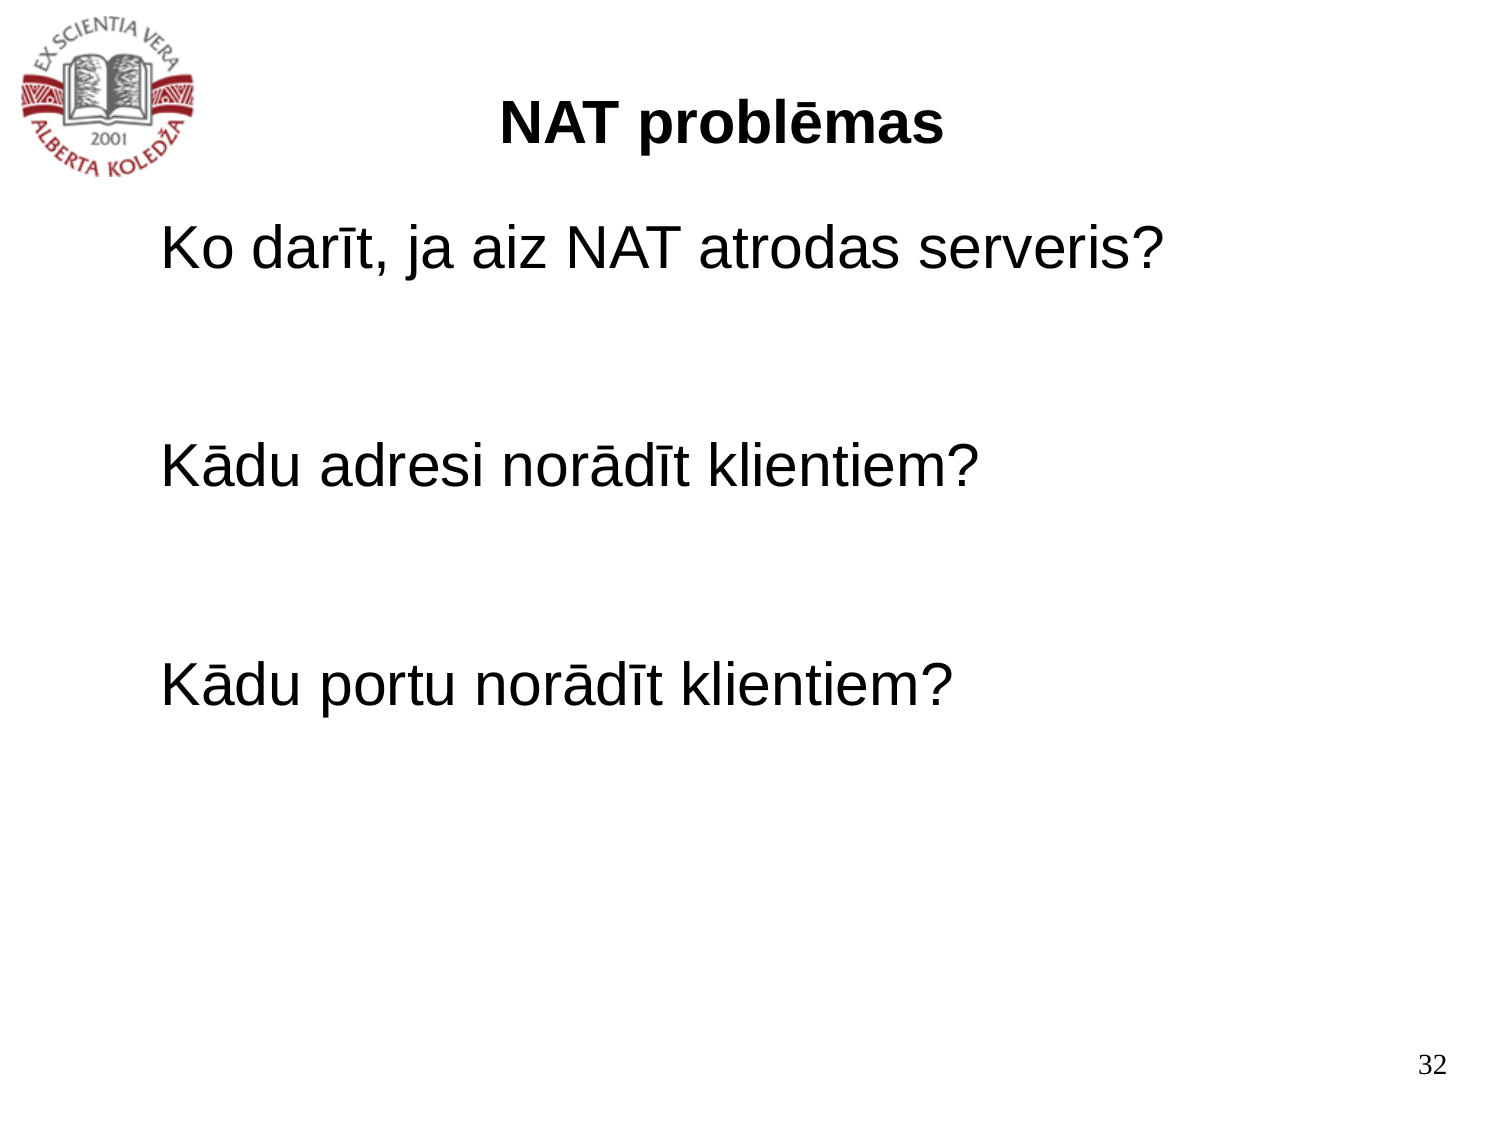

# NAT problēmas
Ko darīt, ja aiz NAT atrodas serveris?
Kādu adresi norādīt klientiem?
Kādu portu norādīt klientiem?